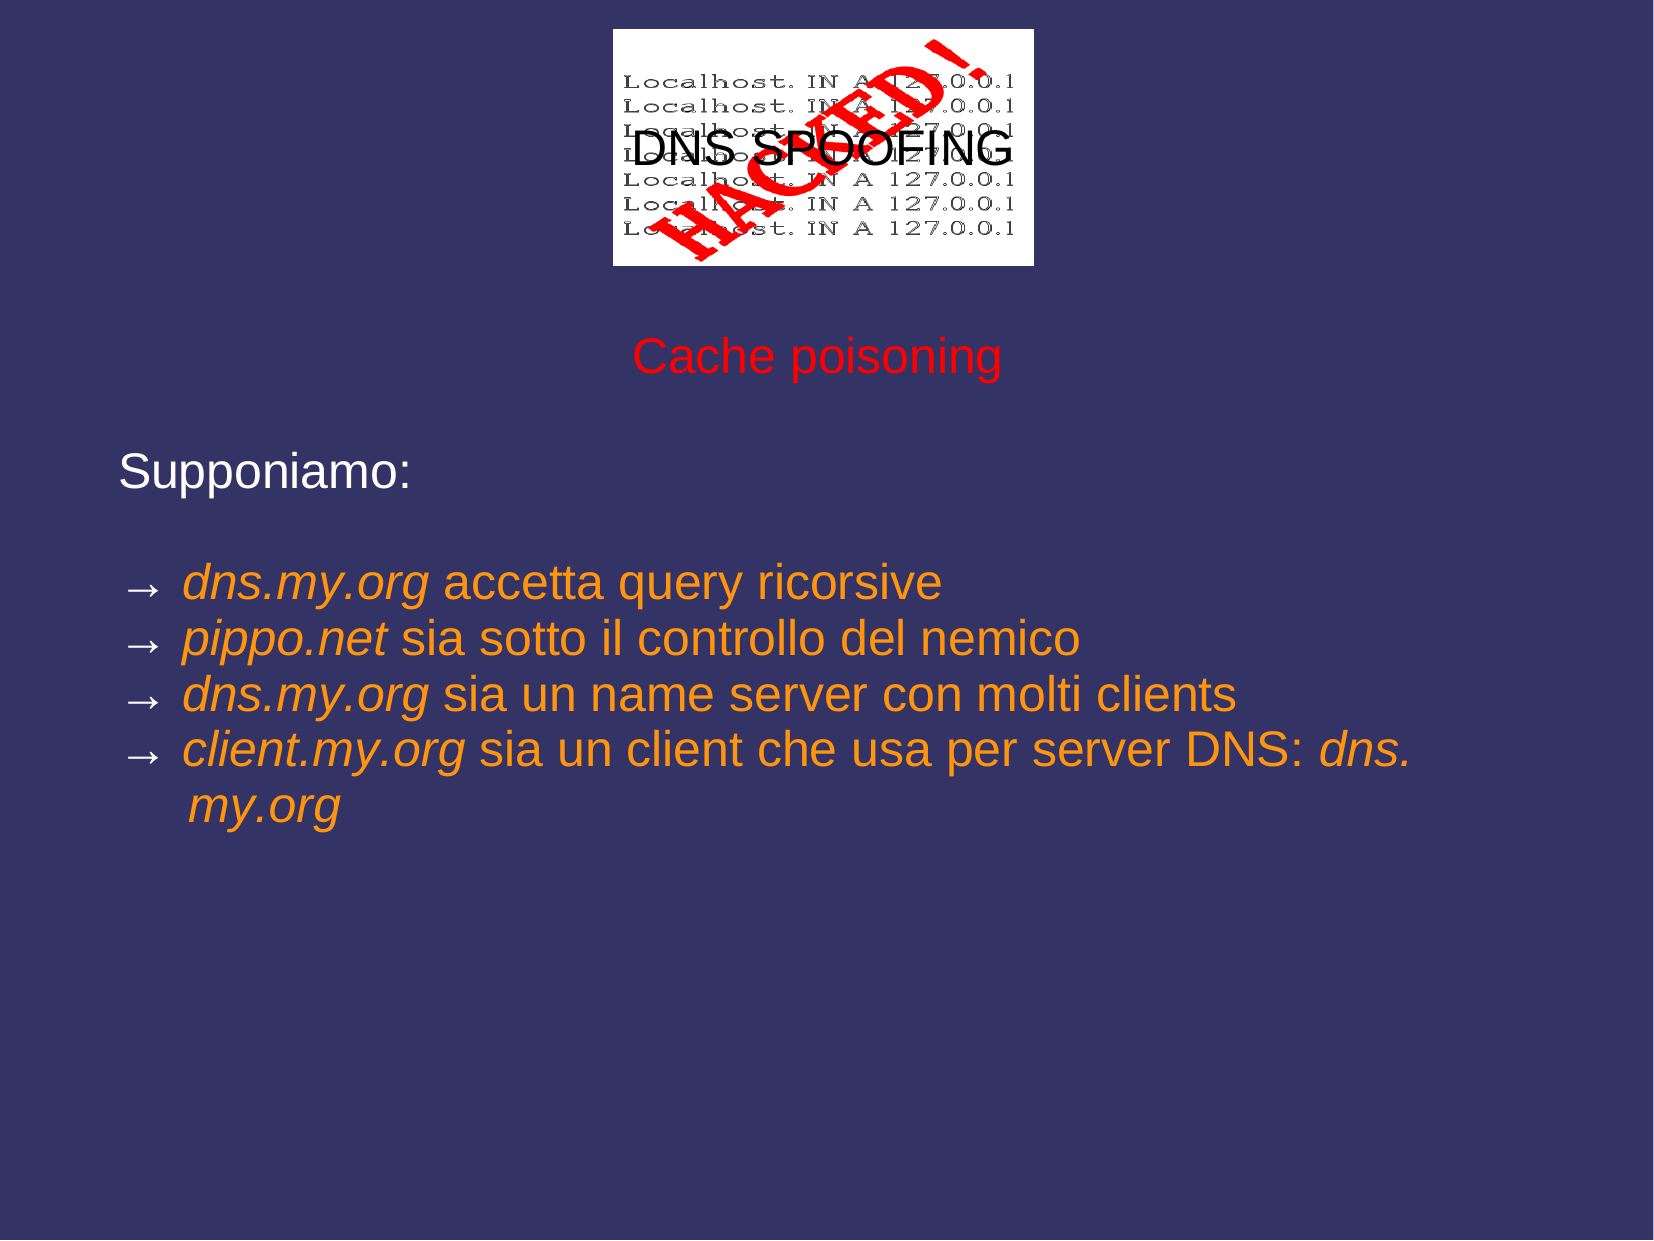

DNS SPOOFING
Cache poisoning
Supponiamo:
→ dns.my.org accetta query ricorsive
→ pippo.net sia sotto il controllo del nemico
→ dns.my.org sia un name server con molti clients
→ client.my.org sia un client che usa per server DNS: dns.
 my.org